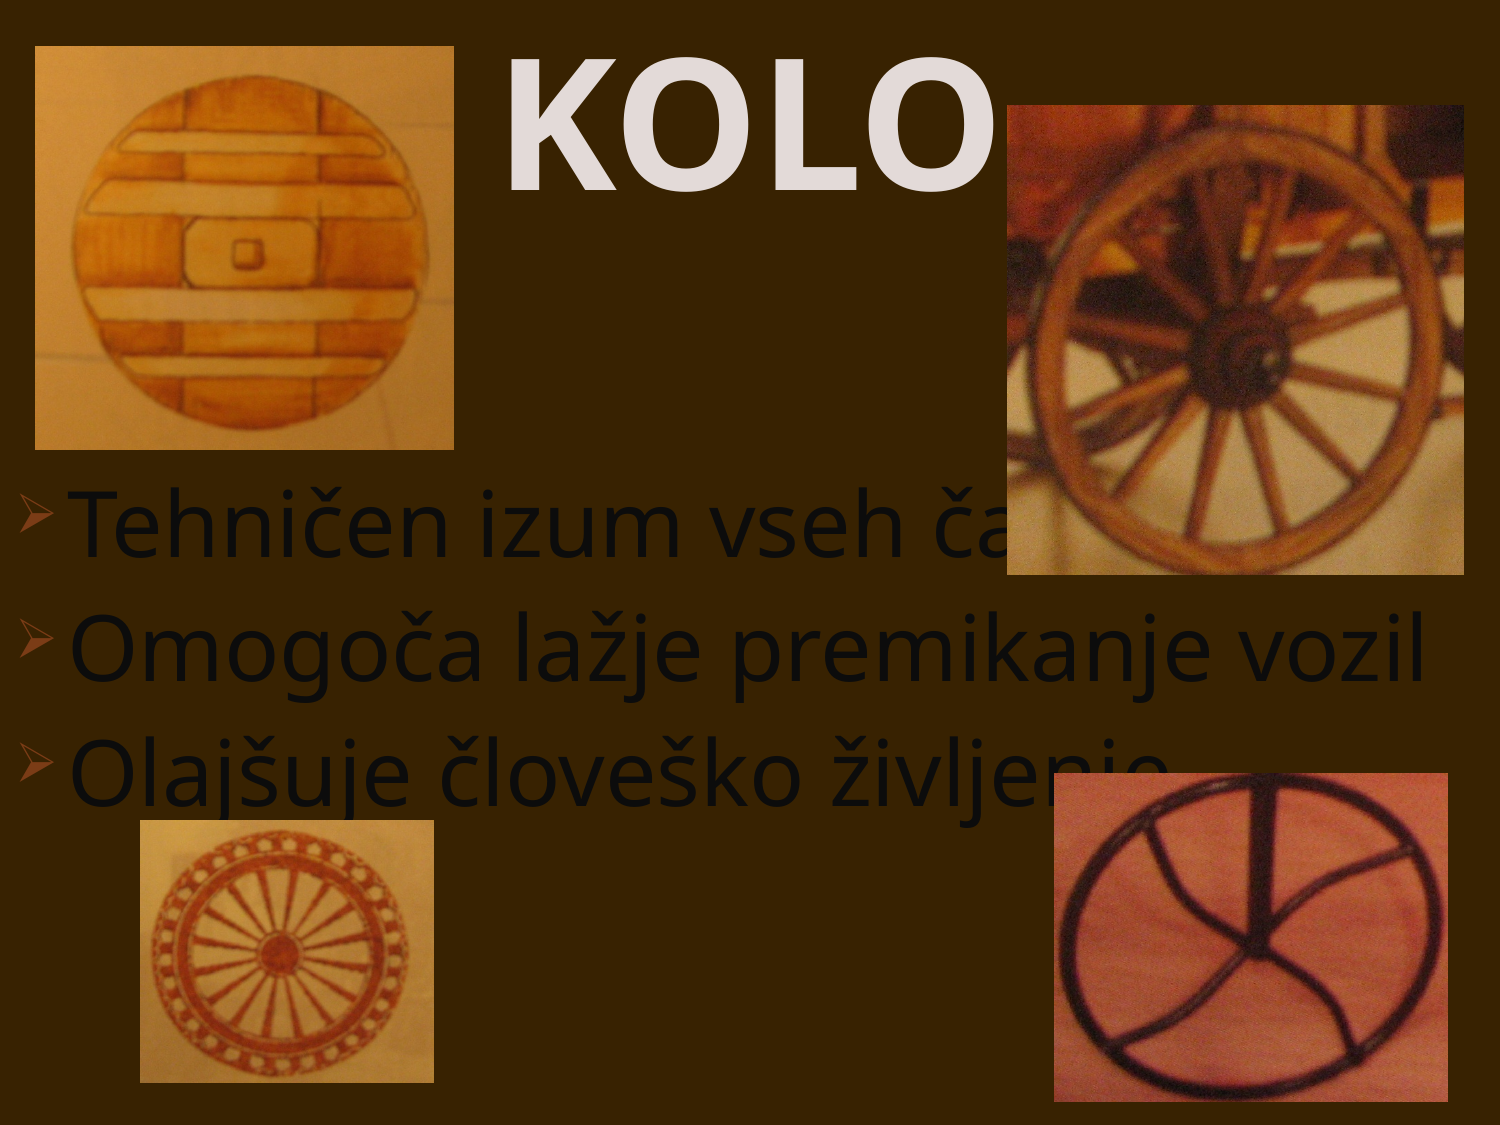

KOLO
#
Tehničen izum vseh časov
Omogoča lažje premikanje vozil
Olajšuje človeško življenje